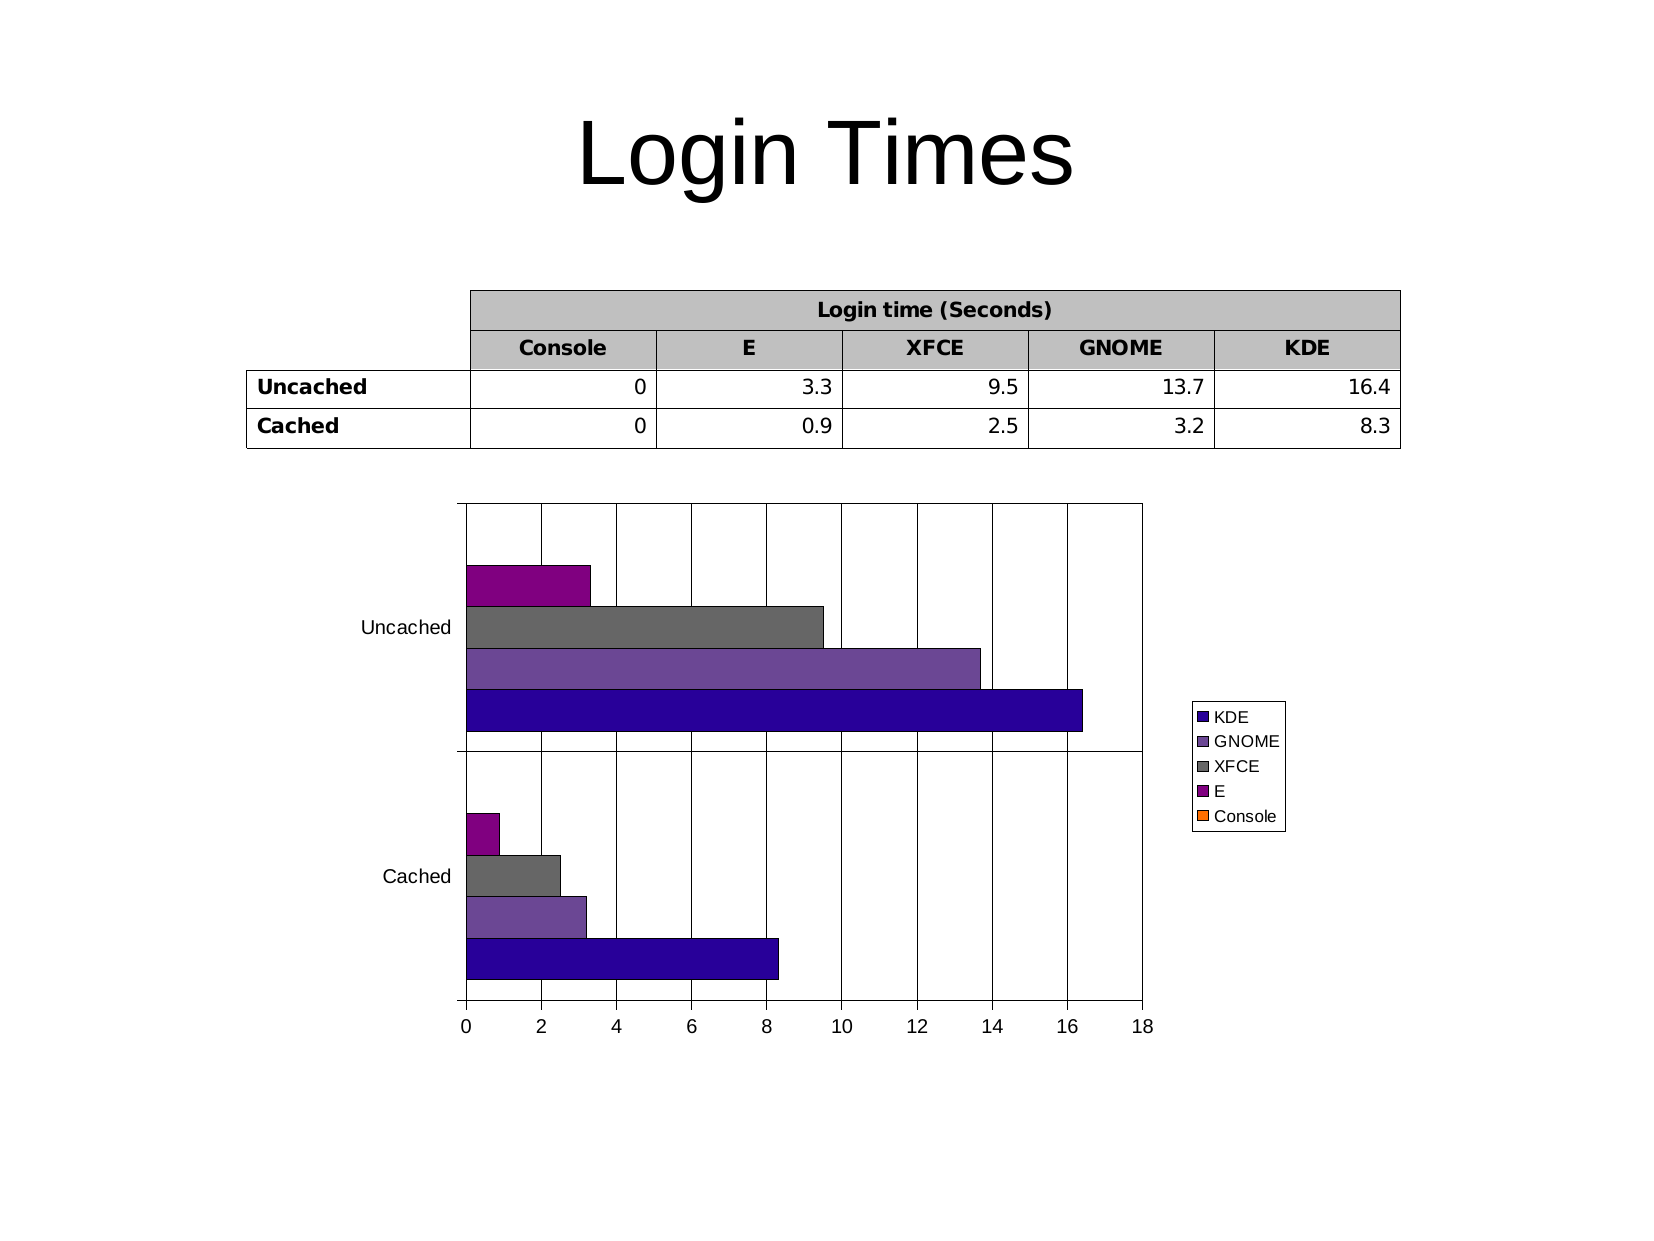

# Login Times
### Chart
| Category | Console | E | XFCE | GNOME | KDE |
|---|---|---|---|---|---|
| Uncached | 0.0 | 3.3 | 9.5 | 13.7 | 16.4 |
| Cached | 0.0 | 0.9 | 2.5 | 3.2 | 8.3 |